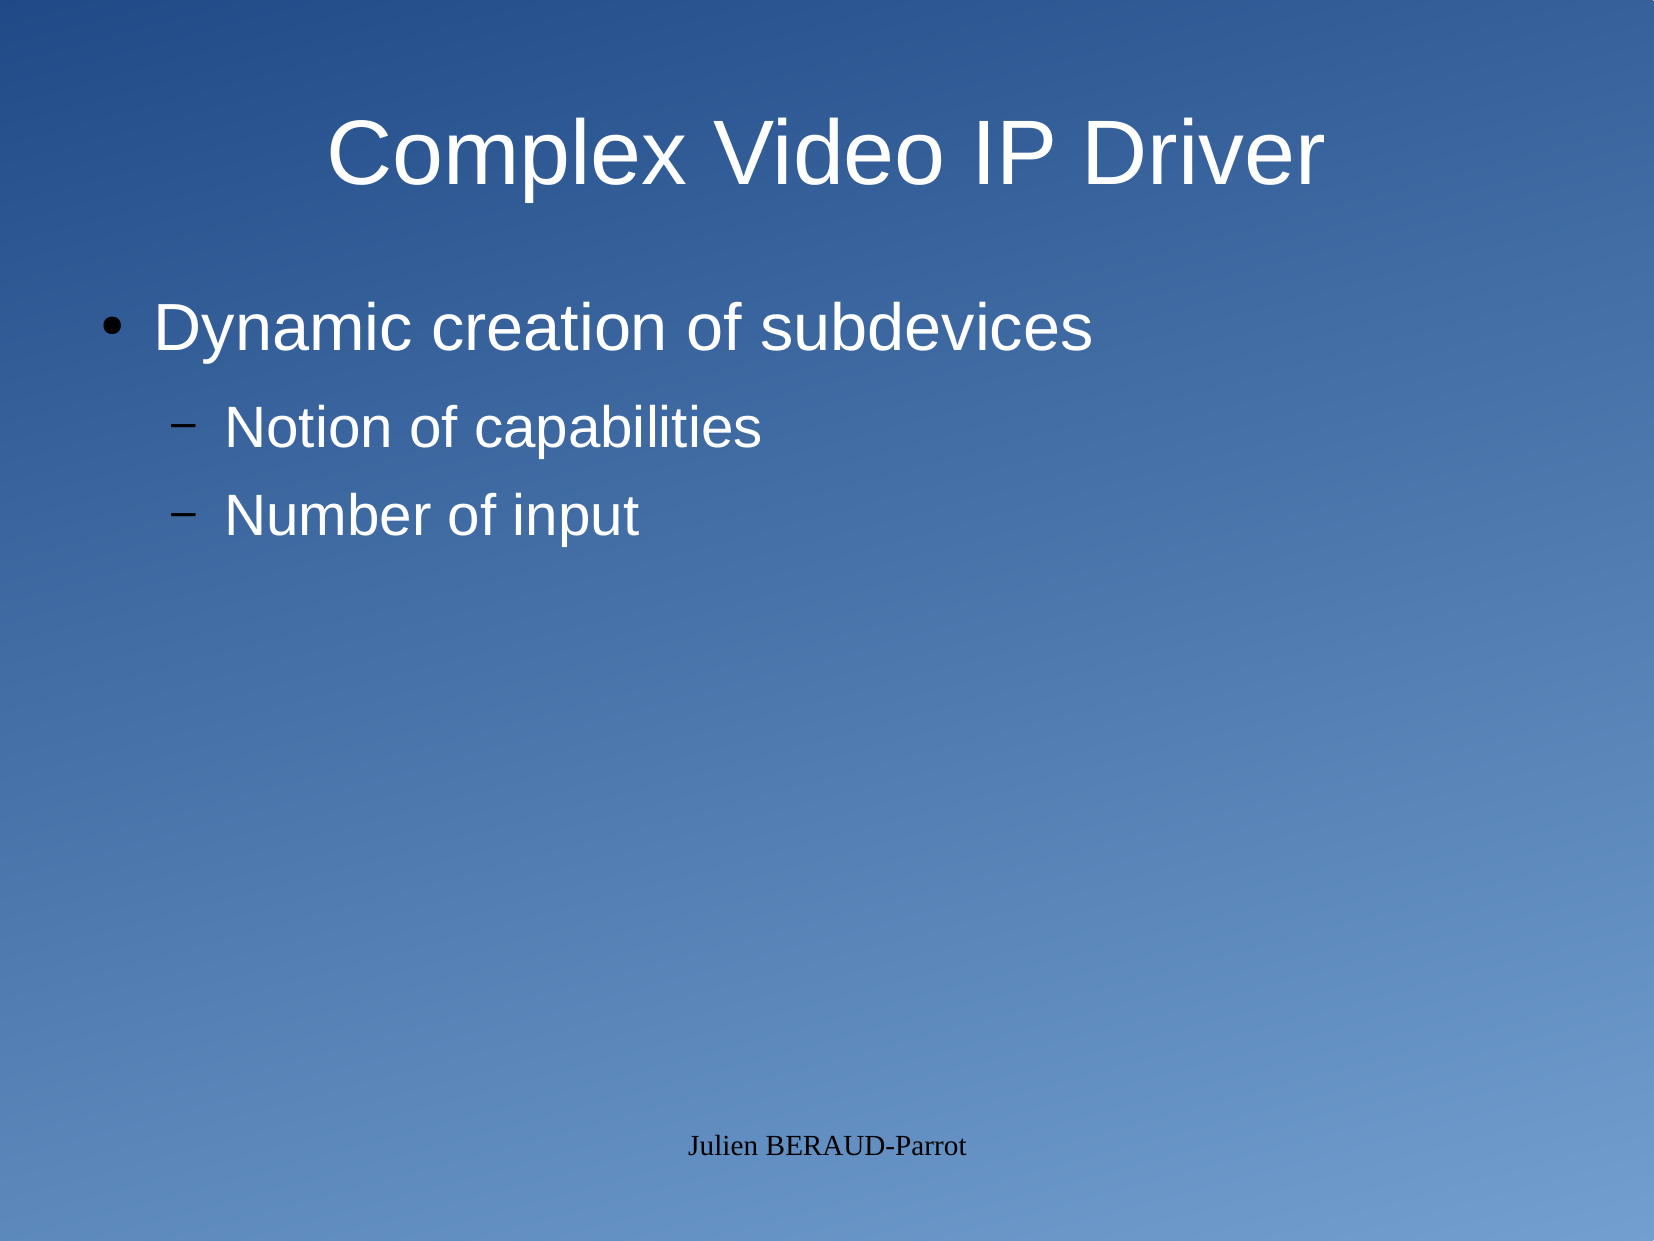

# Complex Video IP Driver
Dynamic creation of subdevices
Notion of capabilities
Number of input
Julien BERAUD-Parrot